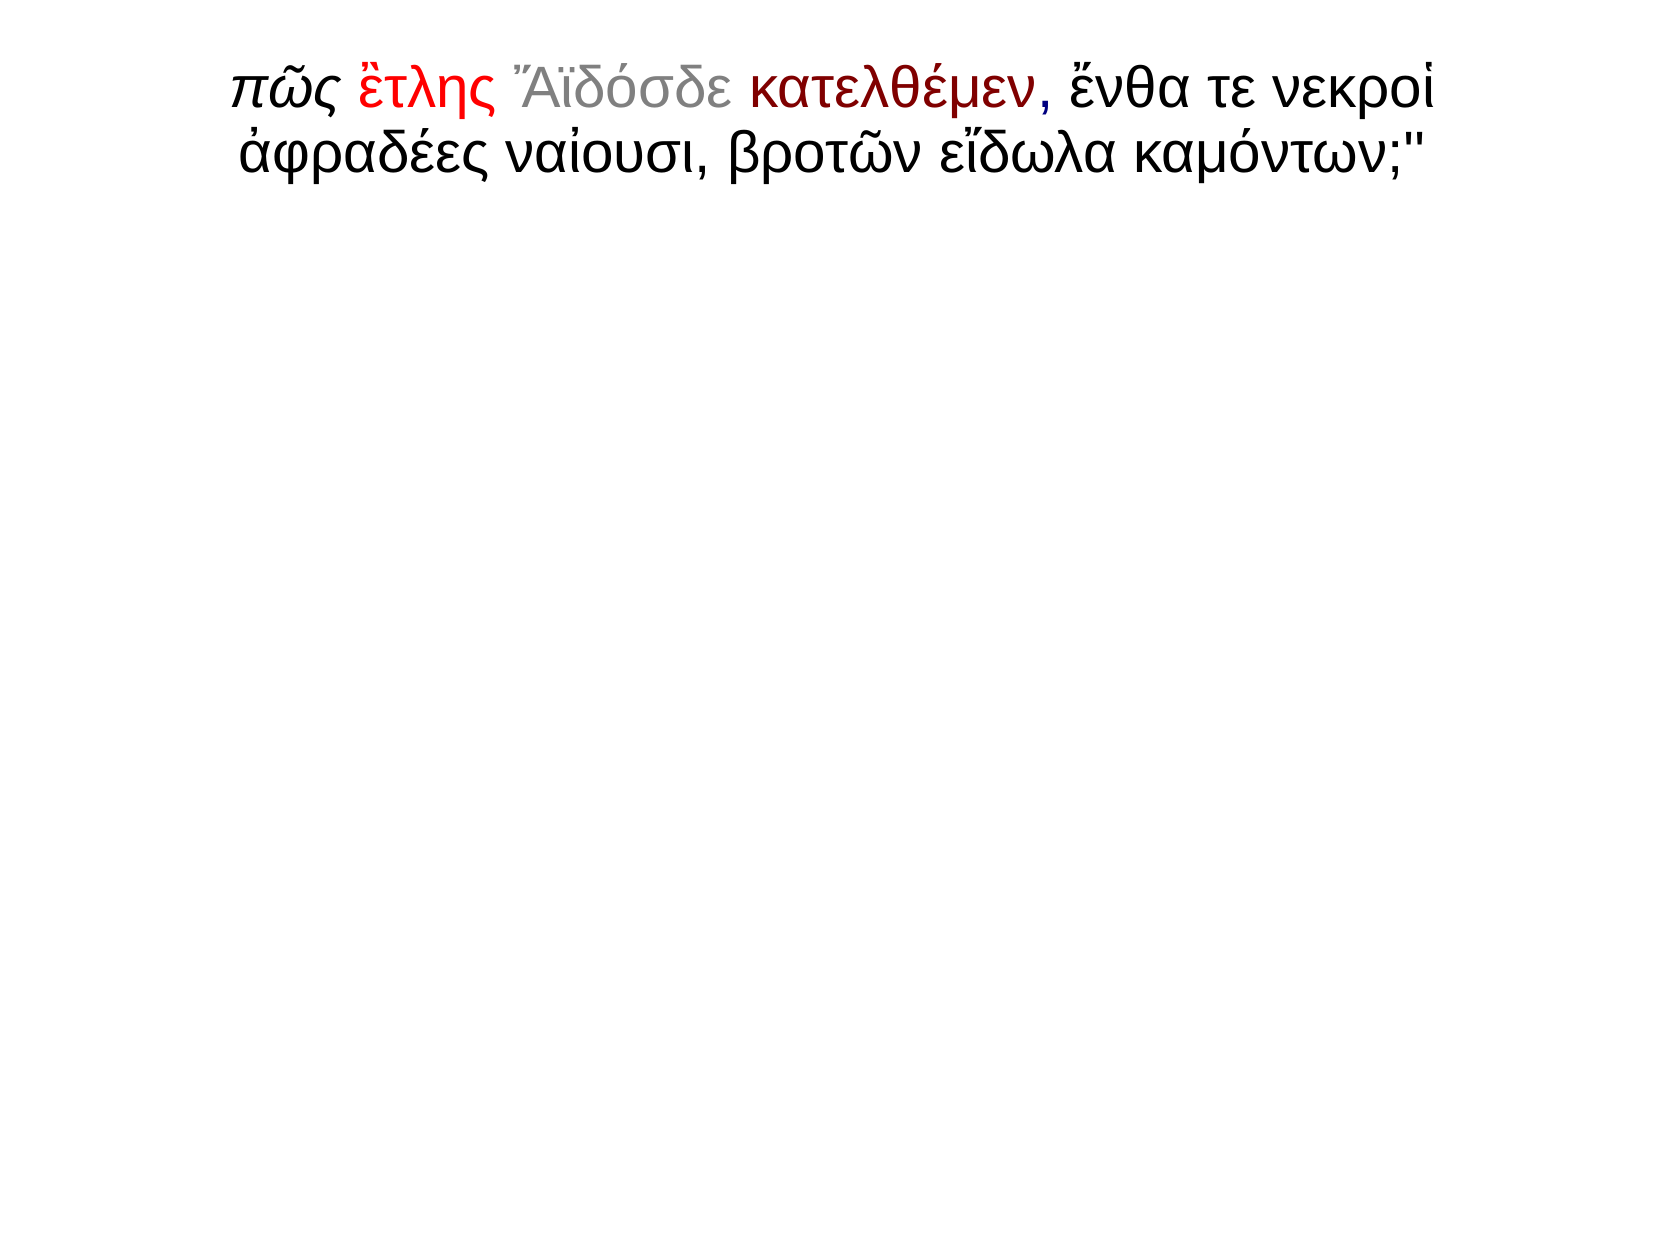

πῶς ἒτλης Ἄϊδόσδε κατελθέμεν, ἔνθα τε νεκροἱ
ἀφραδέες ναἰουσι, βροτῶν εἴδωλα καμόντων;''